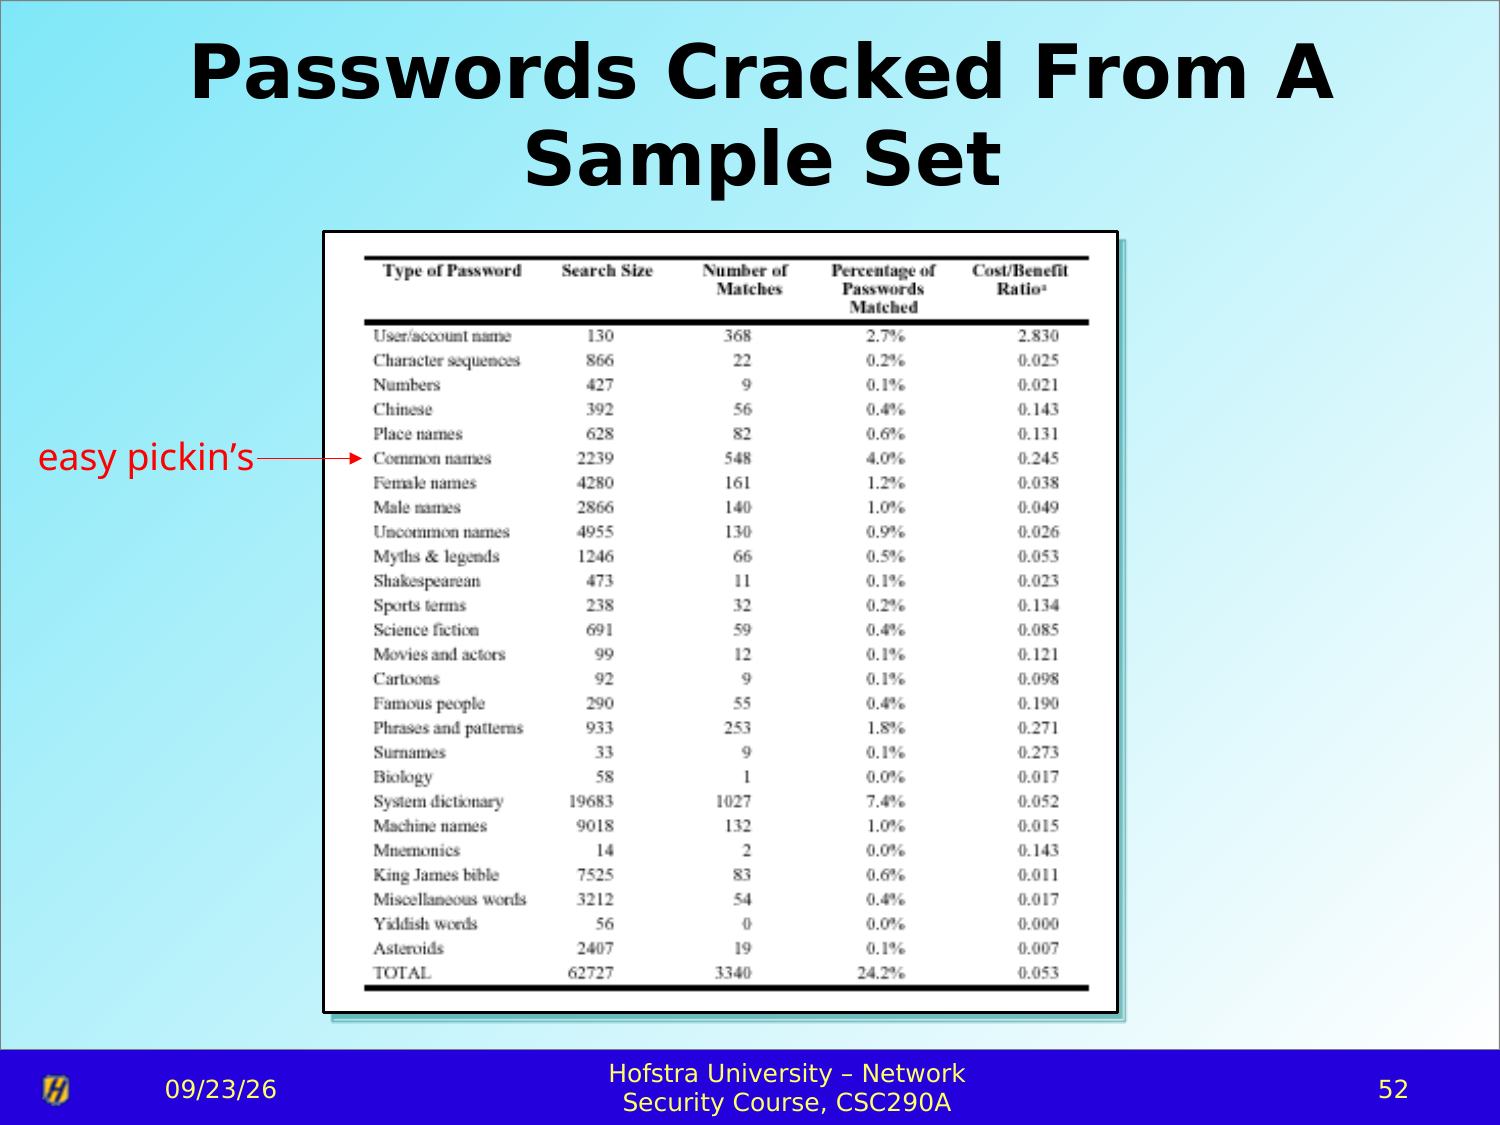

# Passwords Cracked From A Sample Set
easy pickin’s
52